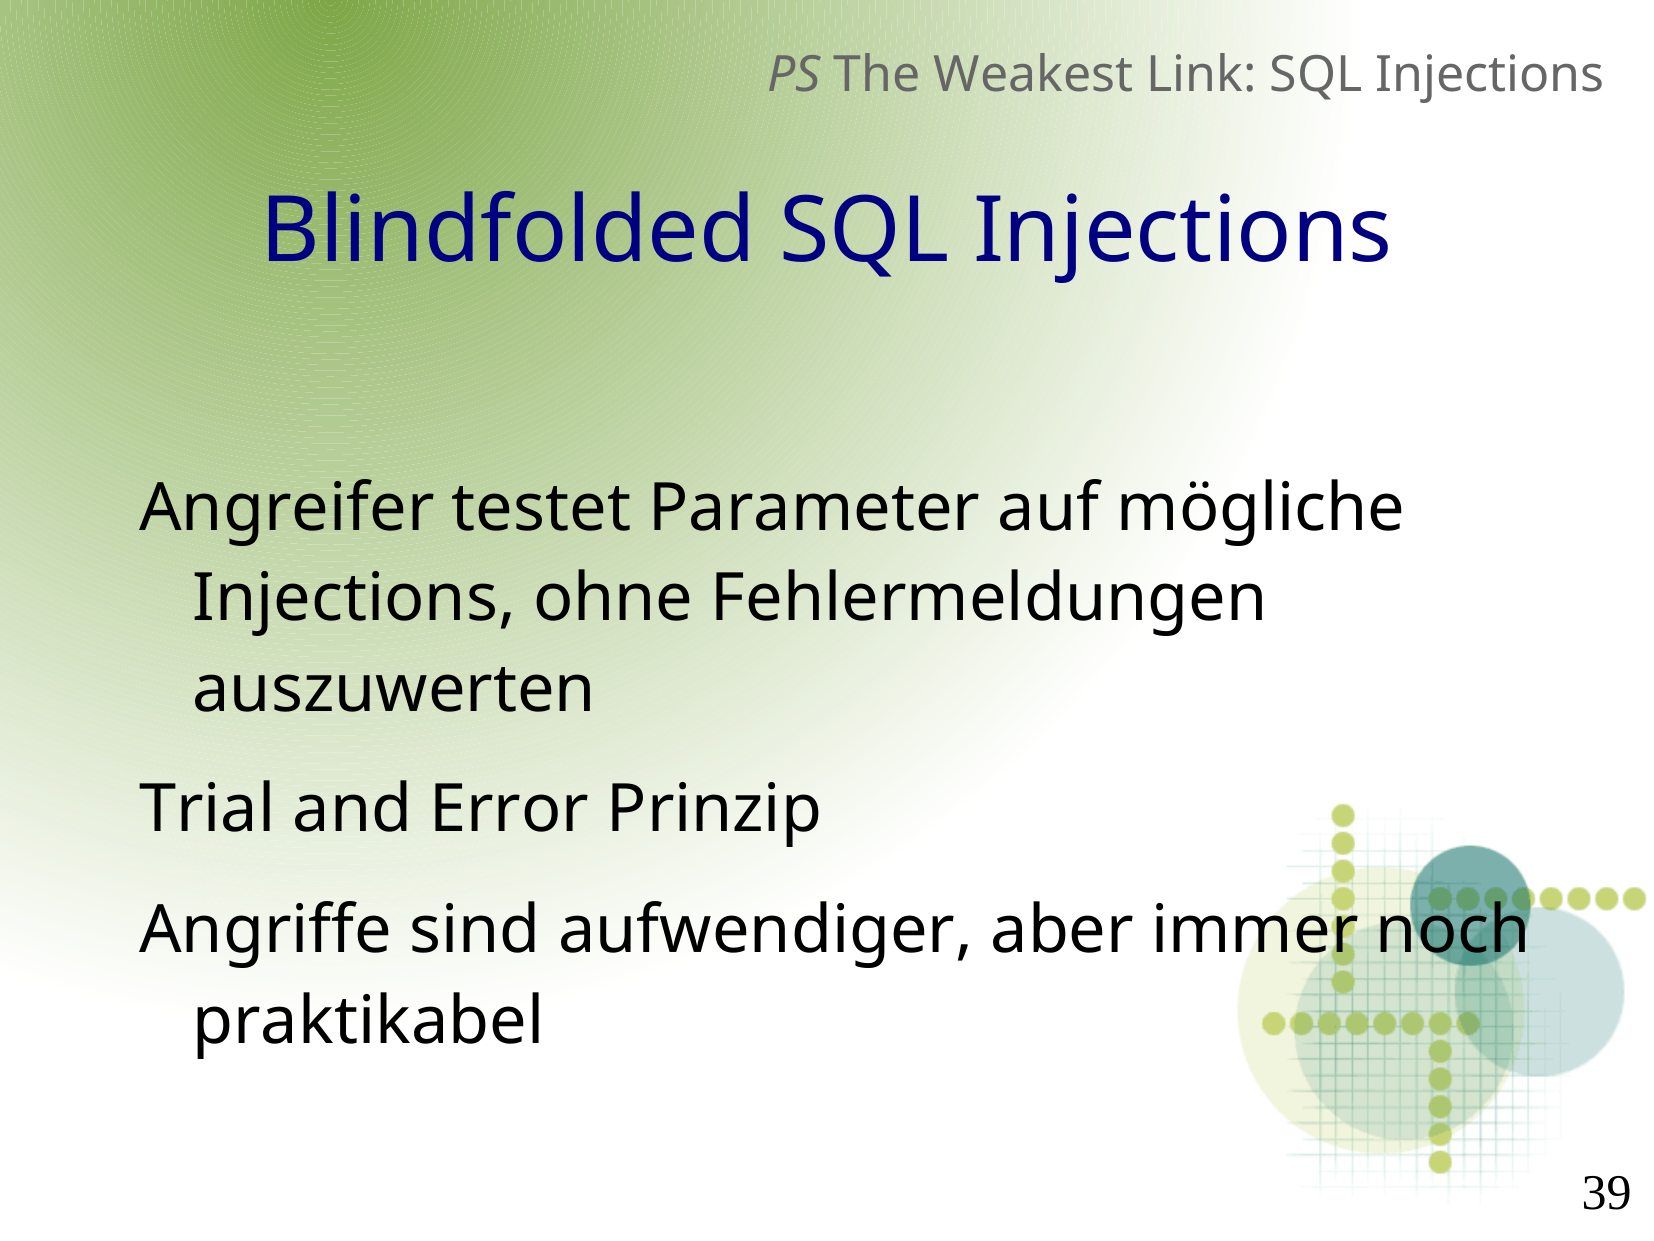

# Blindfolded SQL Injections
Angreifer testet Parameter auf mögliche Injections, ohne Fehlermeldungen auszuwerten
Trial and Error Prinzip
Angriffe sind aufwendiger, aber immer noch praktikabel